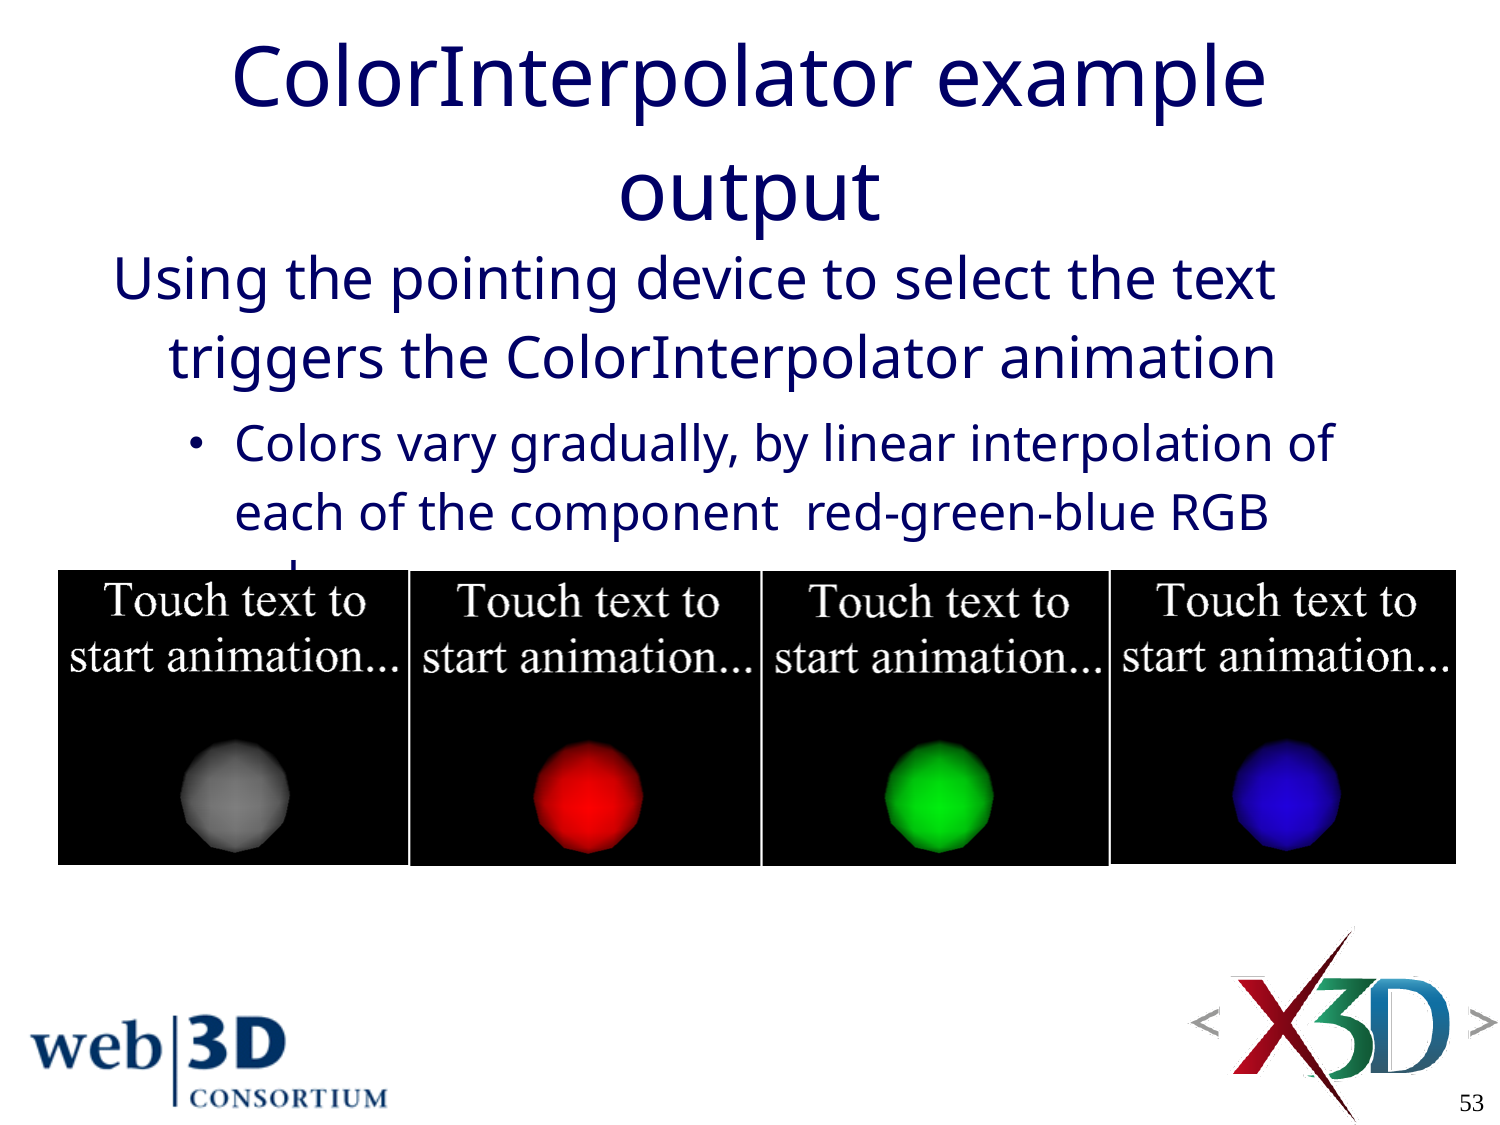

# ColorInterpolator example output
Using the pointing device to select the text triggers the ColorInterpolator animation
Colors vary gradually, by linear interpolation of each of the component red-green-blue RGB values